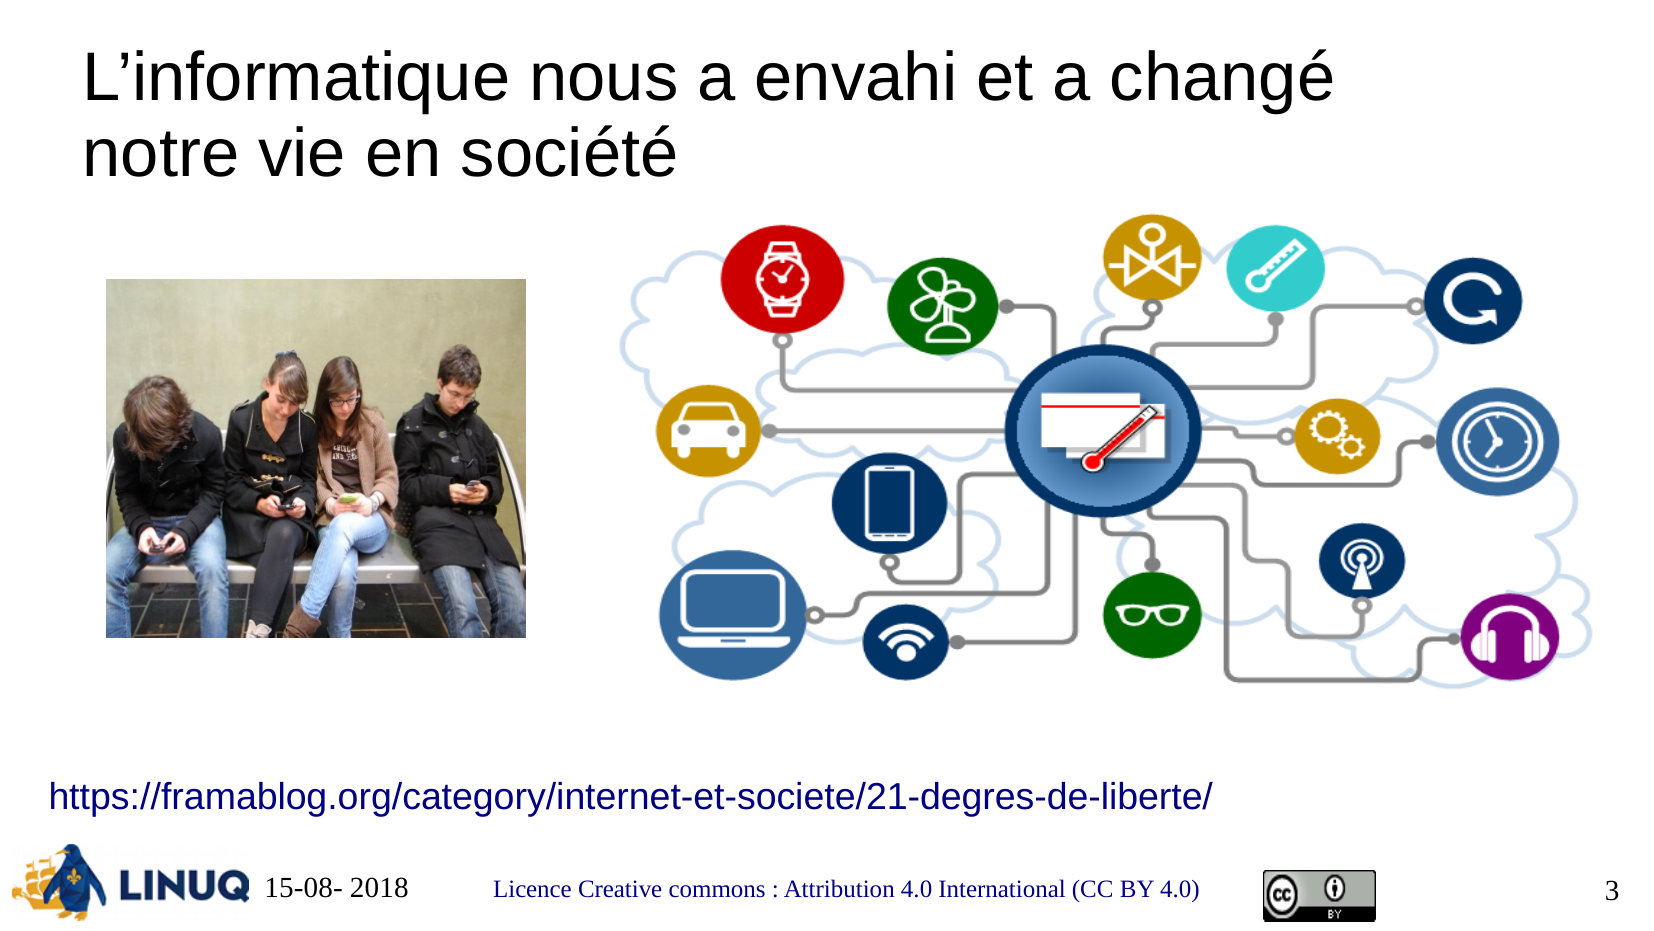

# L’informatique nous a envahi et a changé notre vie en société
https://framablog.org/category/internet-et-societe/21-degres-de-liberte/
15-08- 2018
3